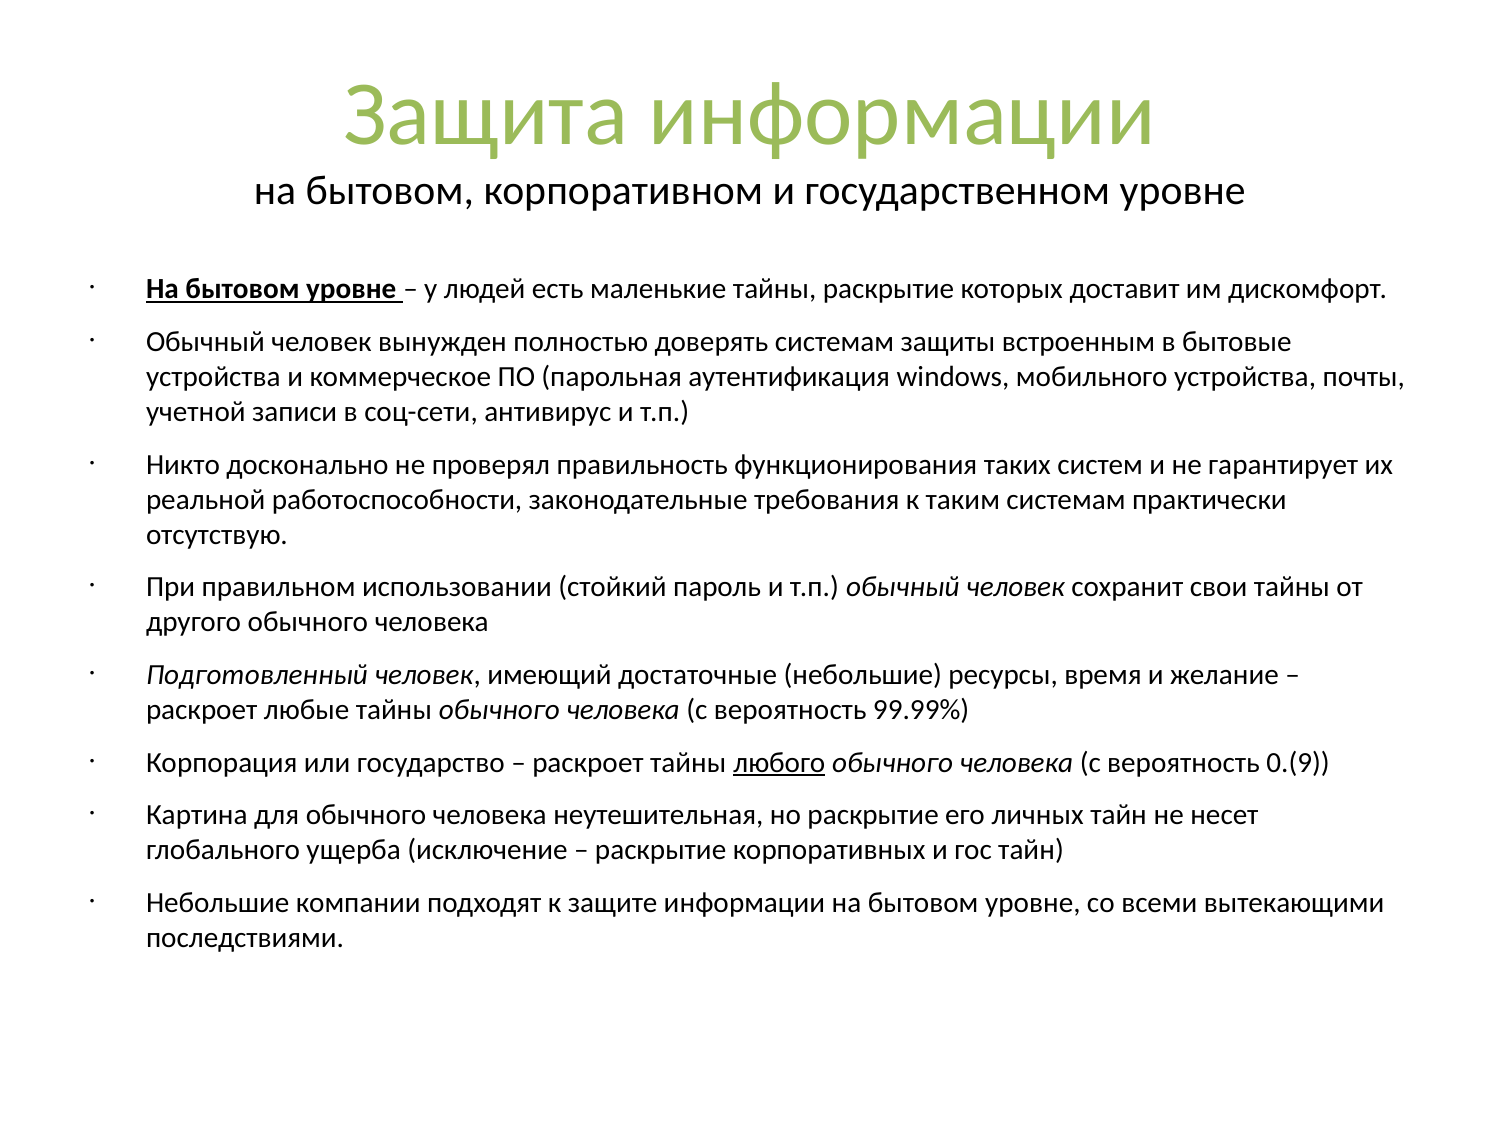

# Защита информации на бытовом, корпоративном и государственном уровне
На бытовом уровне – у людей есть маленькие тайны, раскрытие которых доставит им дискомфорт.
Обычный человек вынужден полностью доверять системам защиты встроенным в бытовые устройства и коммерческое ПО (парольная аутентификация windows, мобильного устройства, почты, учетной записи в соц-сети, антивирус и т.п.)
Никто досконально не проверял правильность функционирования таких систем и не гарантирует их реальной работоспособности, законодательные требования к таким системам практически отсутствую.
При правильном использовании (стойкий пароль и т.п.) обычный человек сохранит свои тайны от другого обычного человека
Подготовленный человек, имеющий достаточные (небольшие) ресурсы, время и желание – раскроет любые тайны обычного человека (с вероятность 99.99%)
Корпорация или государство – раскроет тайны любого обычного человека (с вероятность 0.(9))
Картина для обычного человека неутешительная, но раскрытие его личных тайн не несет глобального ущерба (исключение – раскрытие корпоративных и гос тайн)
Небольшие компании подходят к защите информации на бытовом уровне, со всеми вытекающими последствиями.